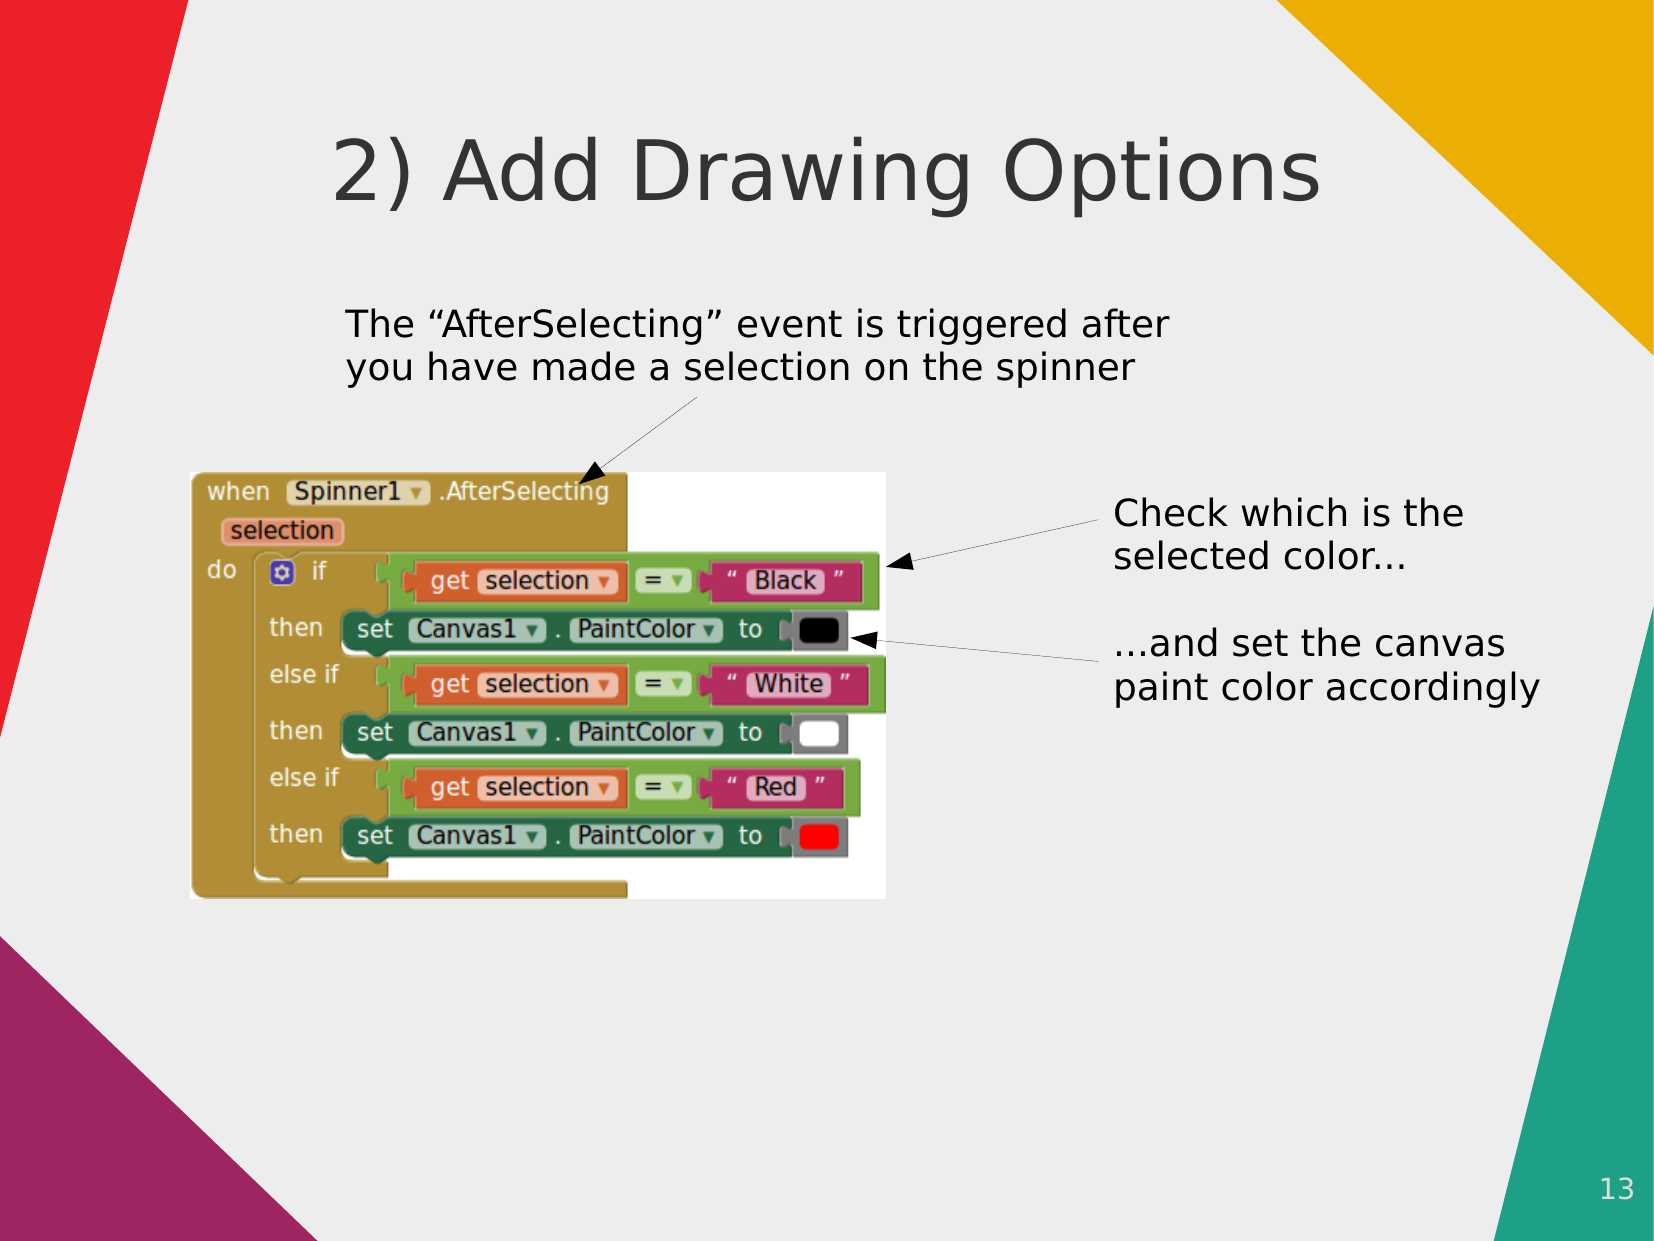

# 2) Add Drawing Options
The “AfterSelecting” event is triggered after you have made a selection on the spinner
Check which is the selected color...
...and set the canvas paint color accordingly
13